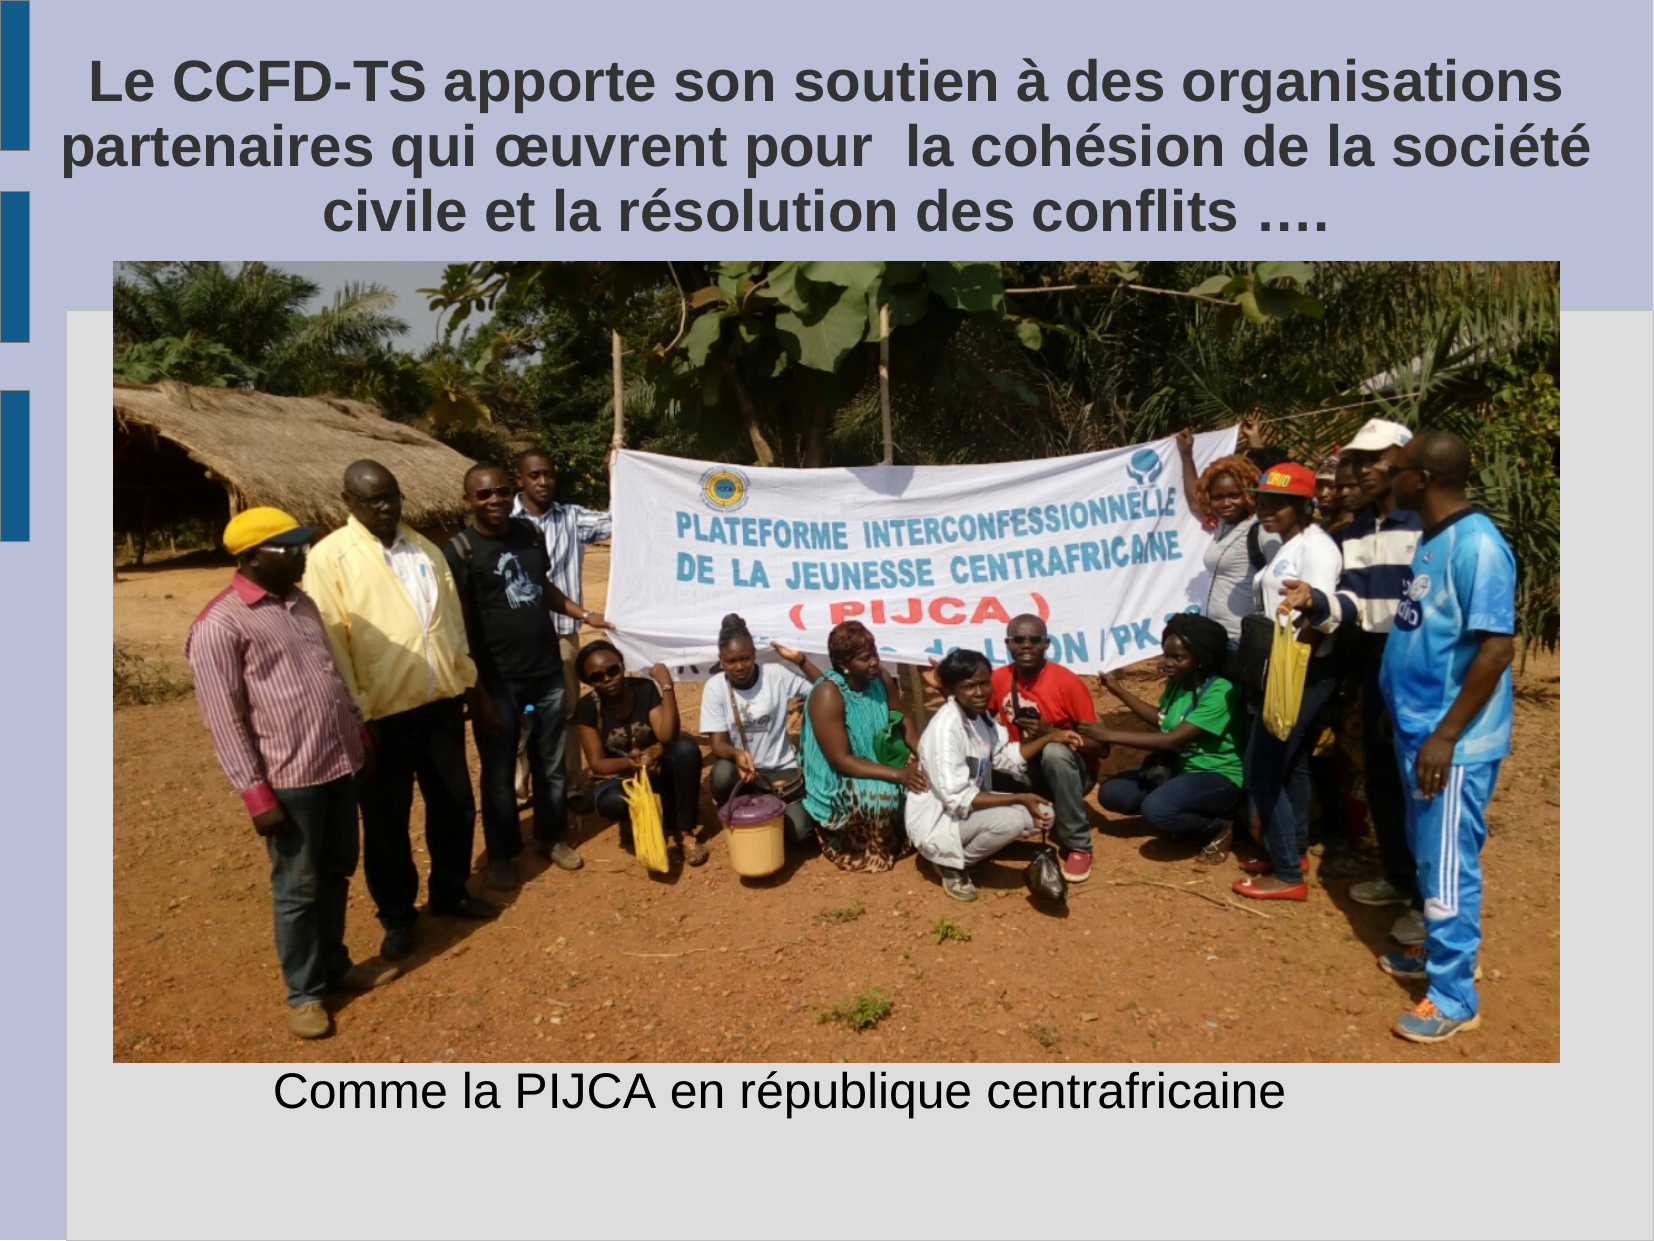

# Le CCFD-TS apporte son soutien à des organisations partenaires qui œuvrent pour la cohésion de la société civile et la résolution des conflits ….
 Comme la PIJCA en république centrafricaine